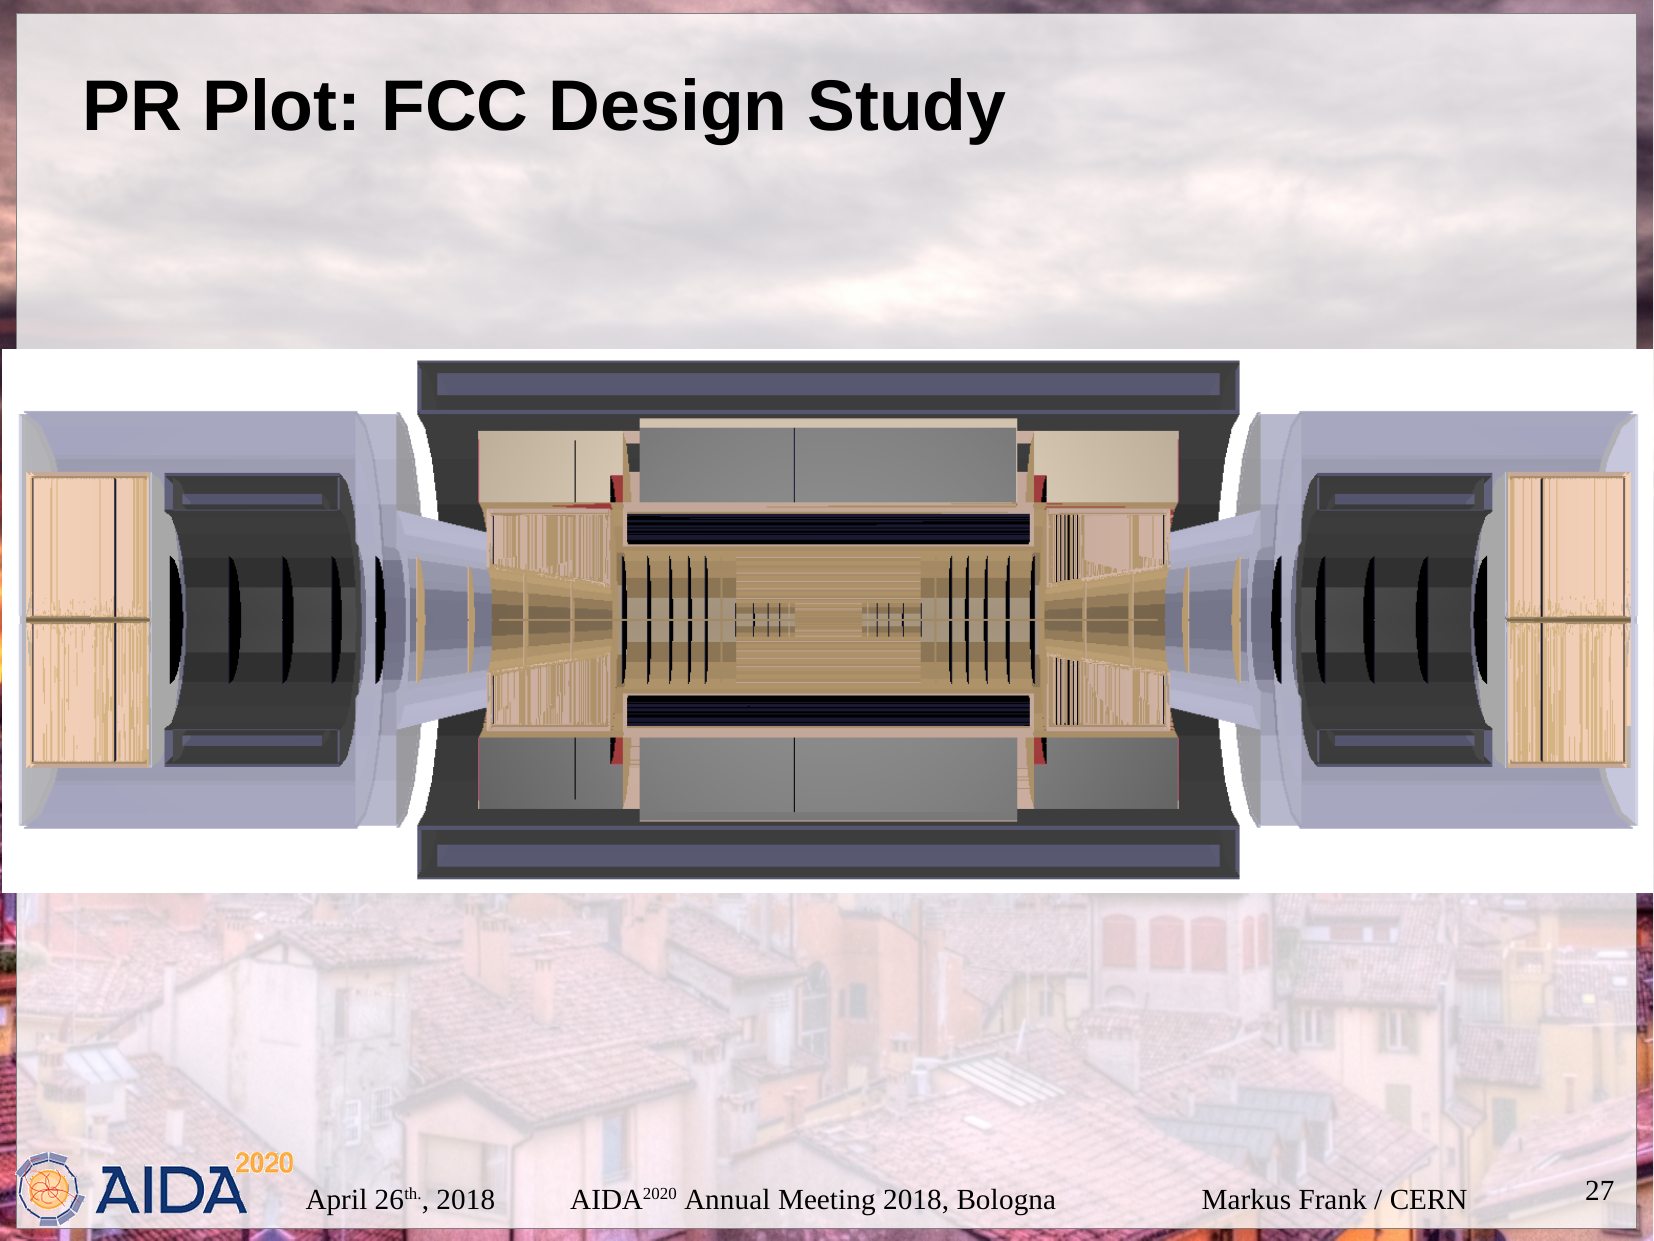

# PR Plot: FCC Design Study
27
February, 4th. 2014
CLIC Workshop at CERN, Markus Frank / CERN